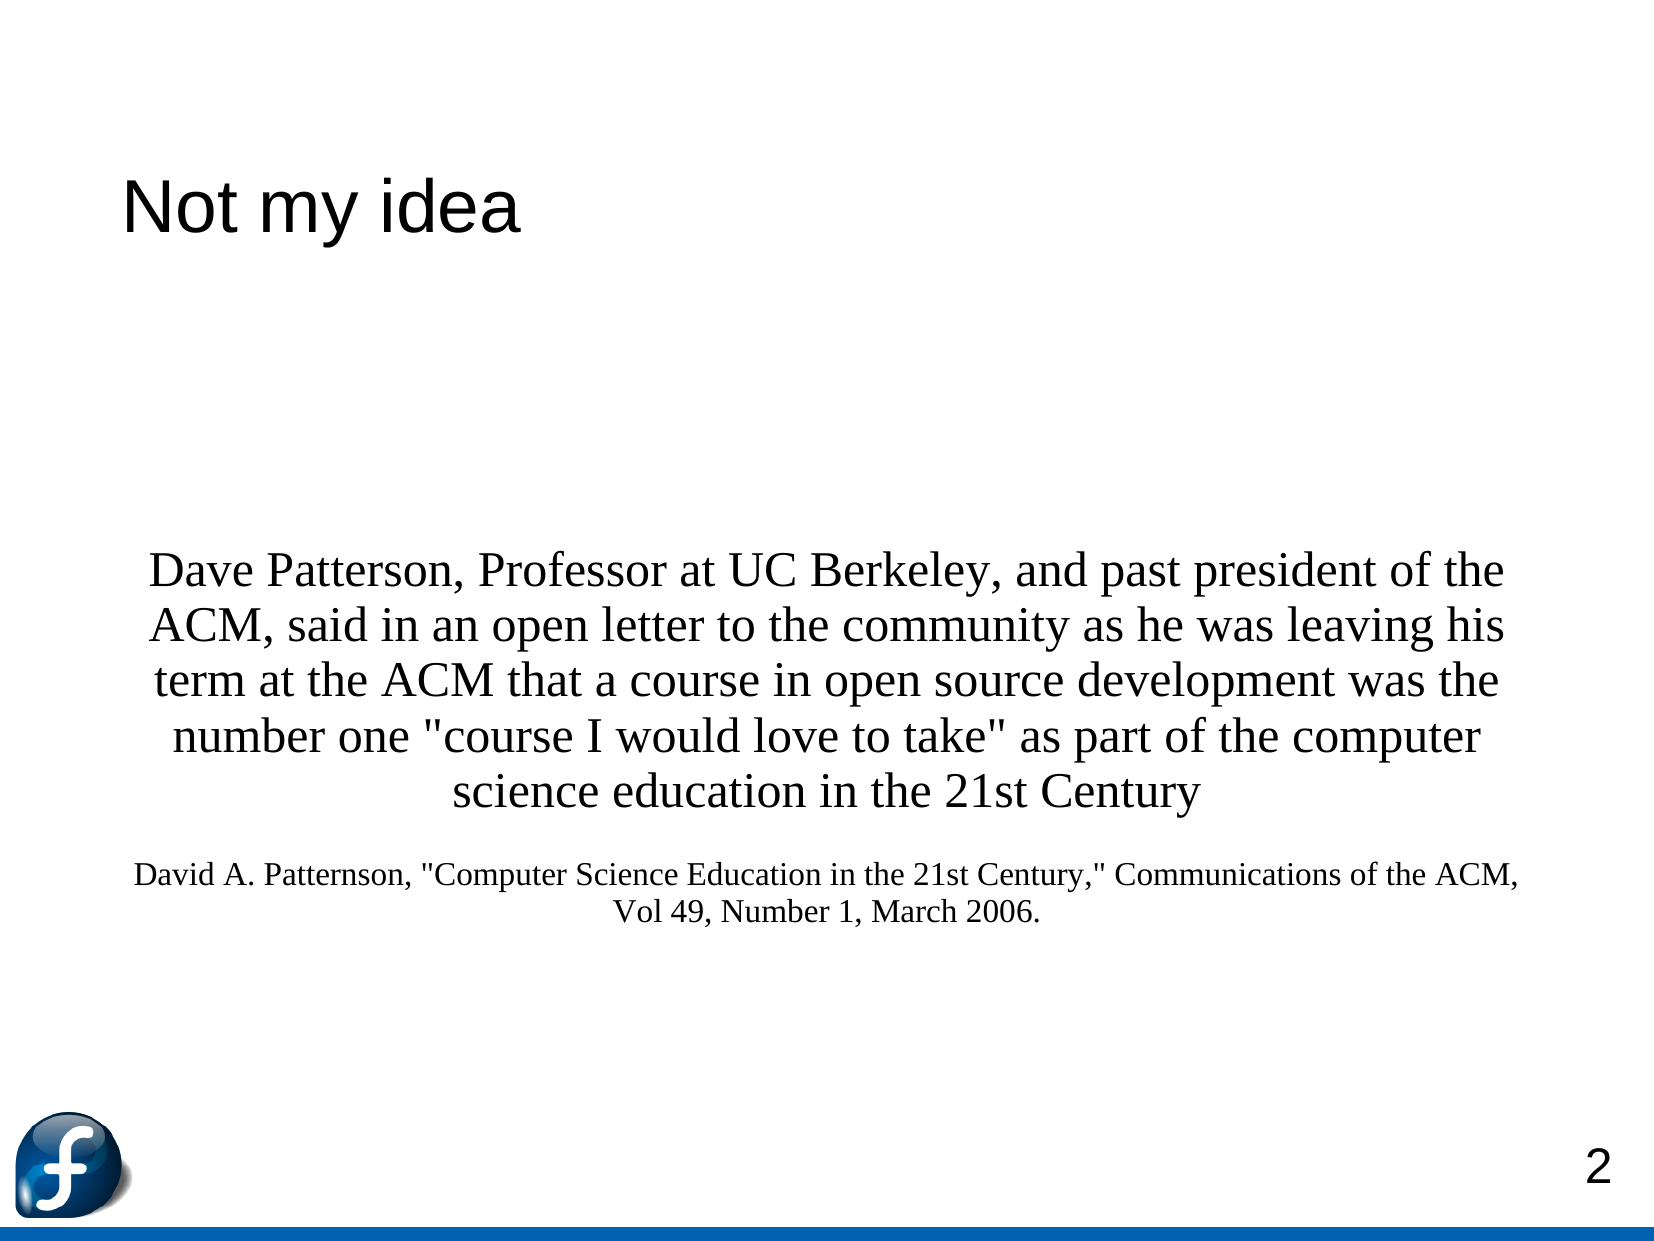

# Not my idea
Dave Patterson, Professor at UC Berkeley, and past president of the ACM, said in an open letter to the community as he was leaving his term at the ACM that a course in open source development was the number one "course I would love to take" as part of the computer science education in the 21st Century
David A. Patternson, "Computer Science Education in the 21st Century," Communications of the ACM, Vol 49, Number 1, March 2006.